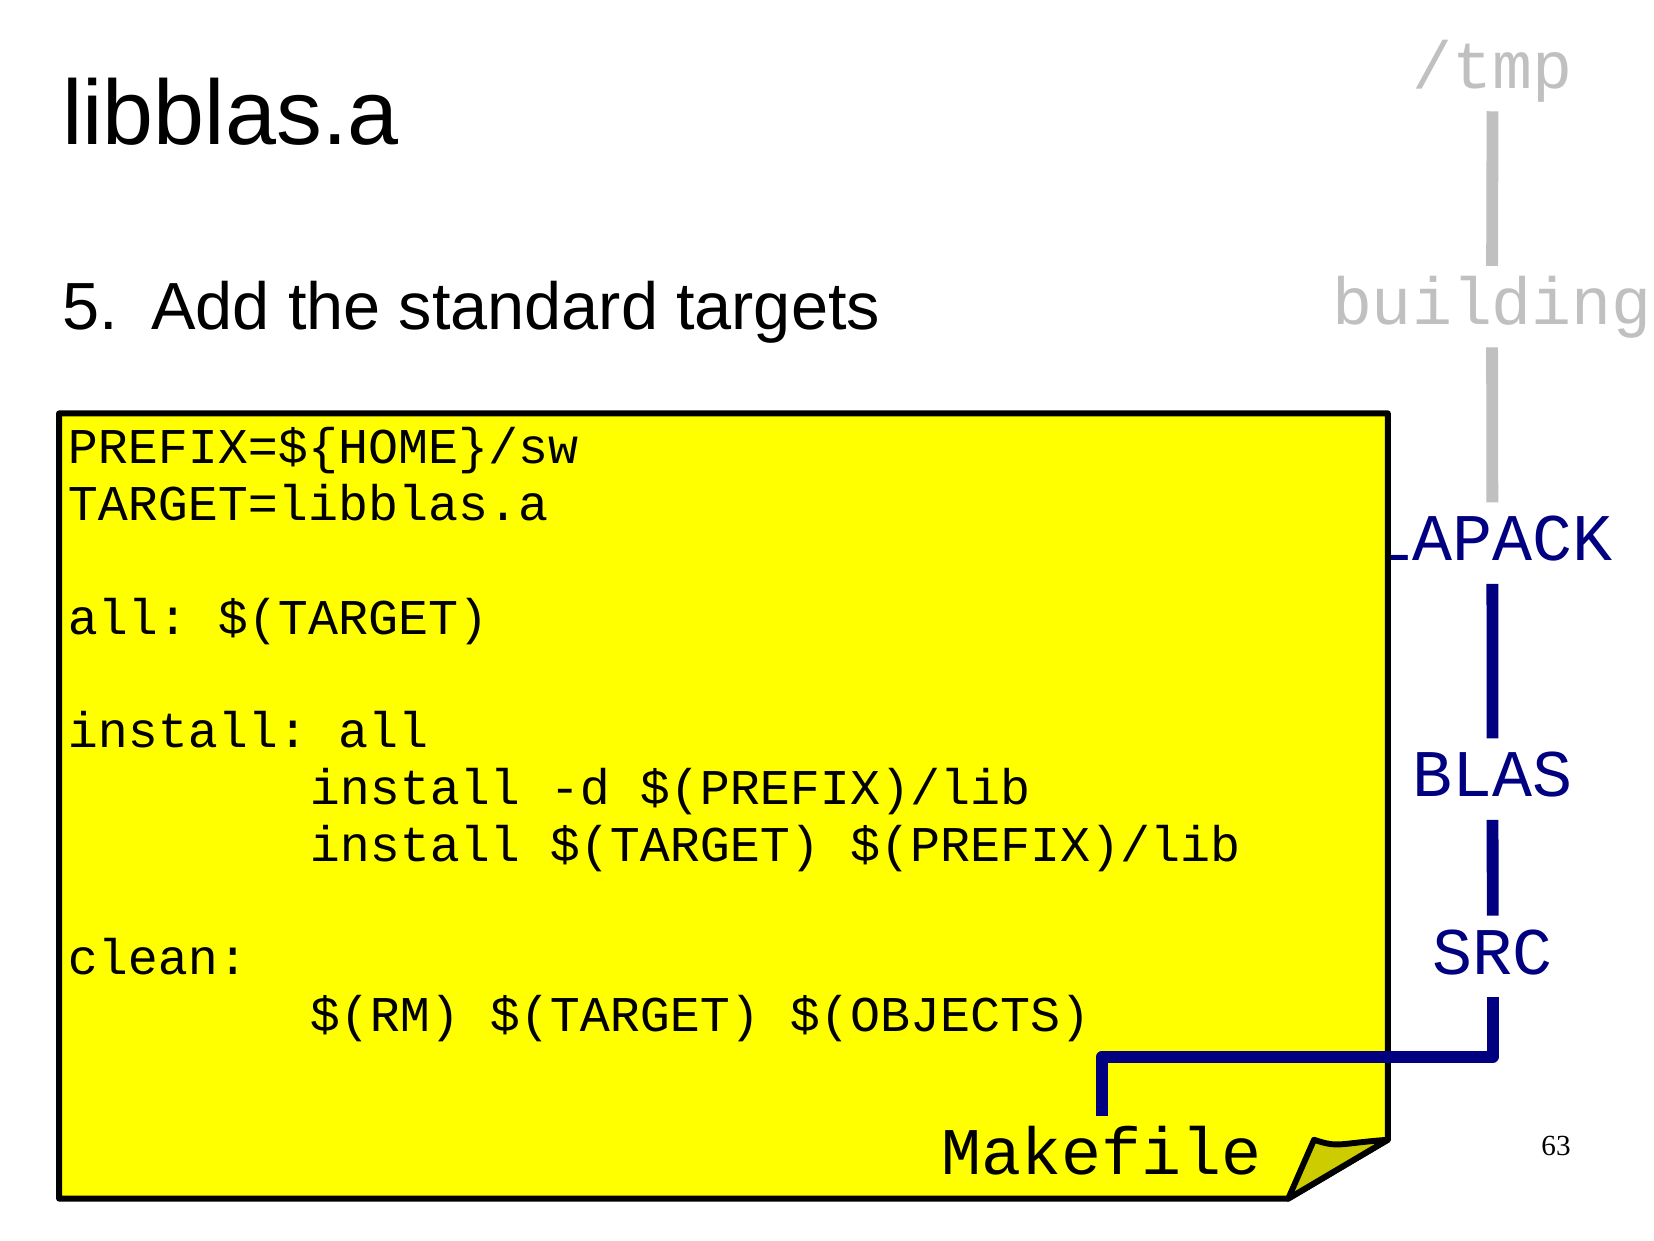

/tmp
libblas.a
5.	Add the standard targets
building
PREFIX=${HOME}/sw
TARGET=libblas.a
all: $(TARGET)
install: all
	install -d $(PREFIX)/lib
	install $(TARGET) $(PREFIX)/lib
clean:
	$(RM) $(TARGET) $(OBJECTS)
LAPACK
BLAS
SRC
Makefile
63